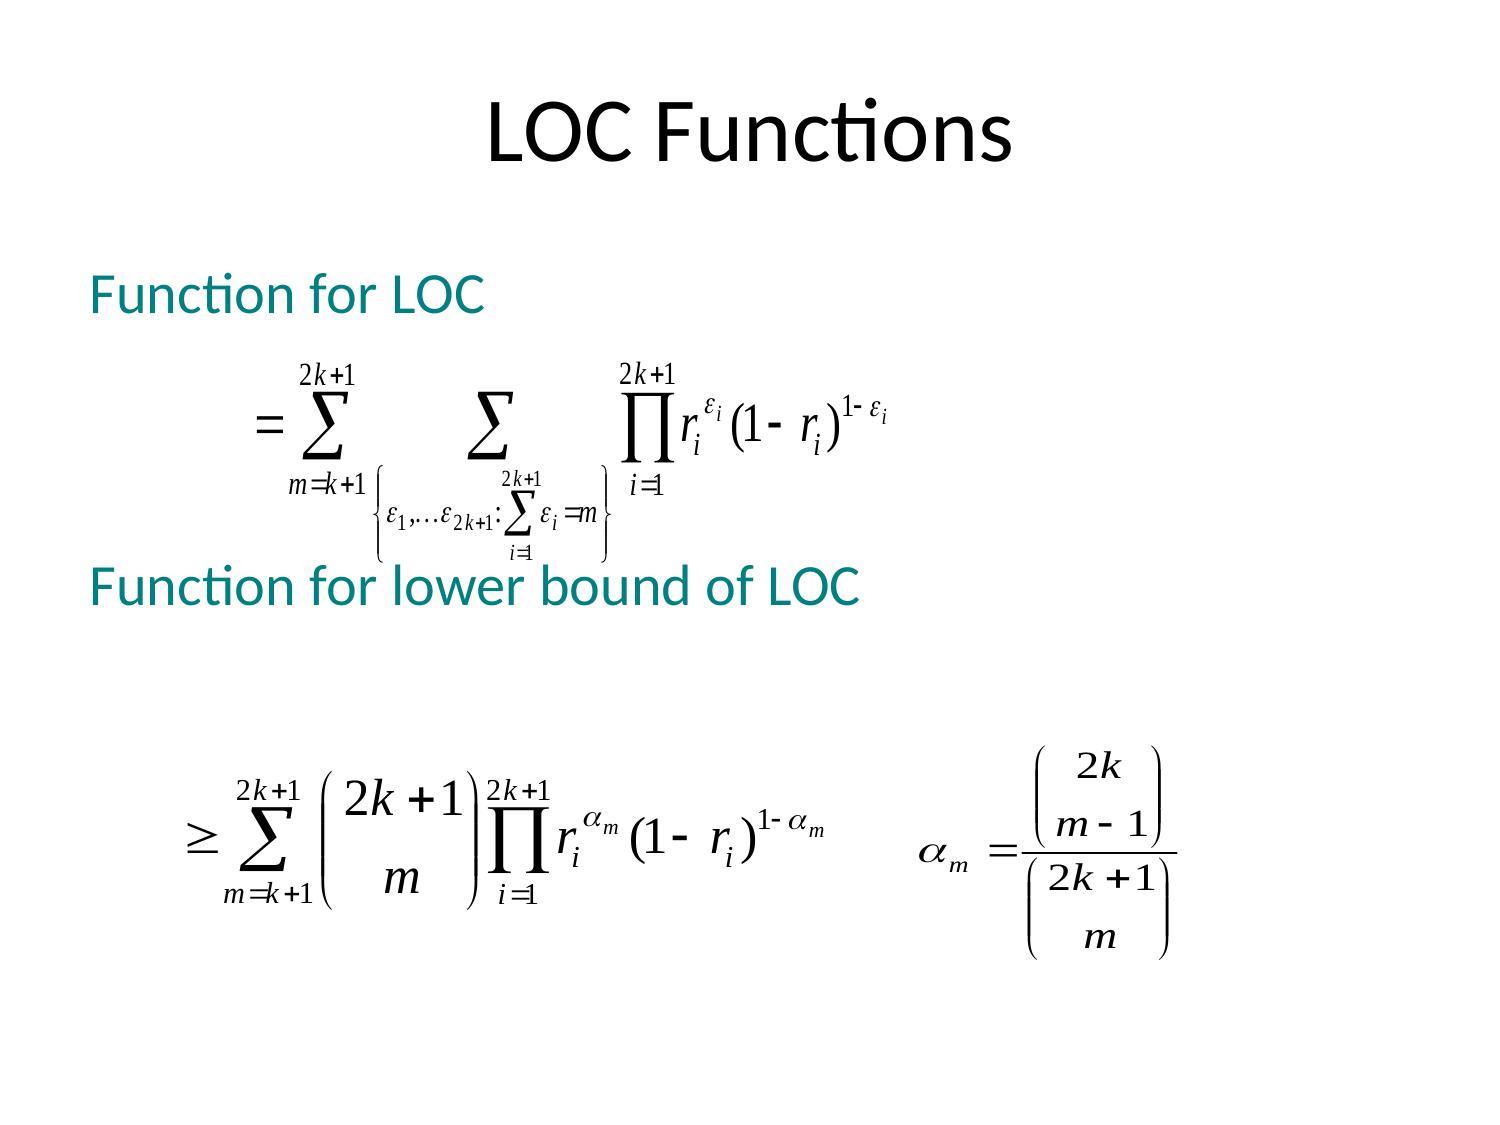

# LOC Functions
Function for LOC
Function for lower bound of LOC